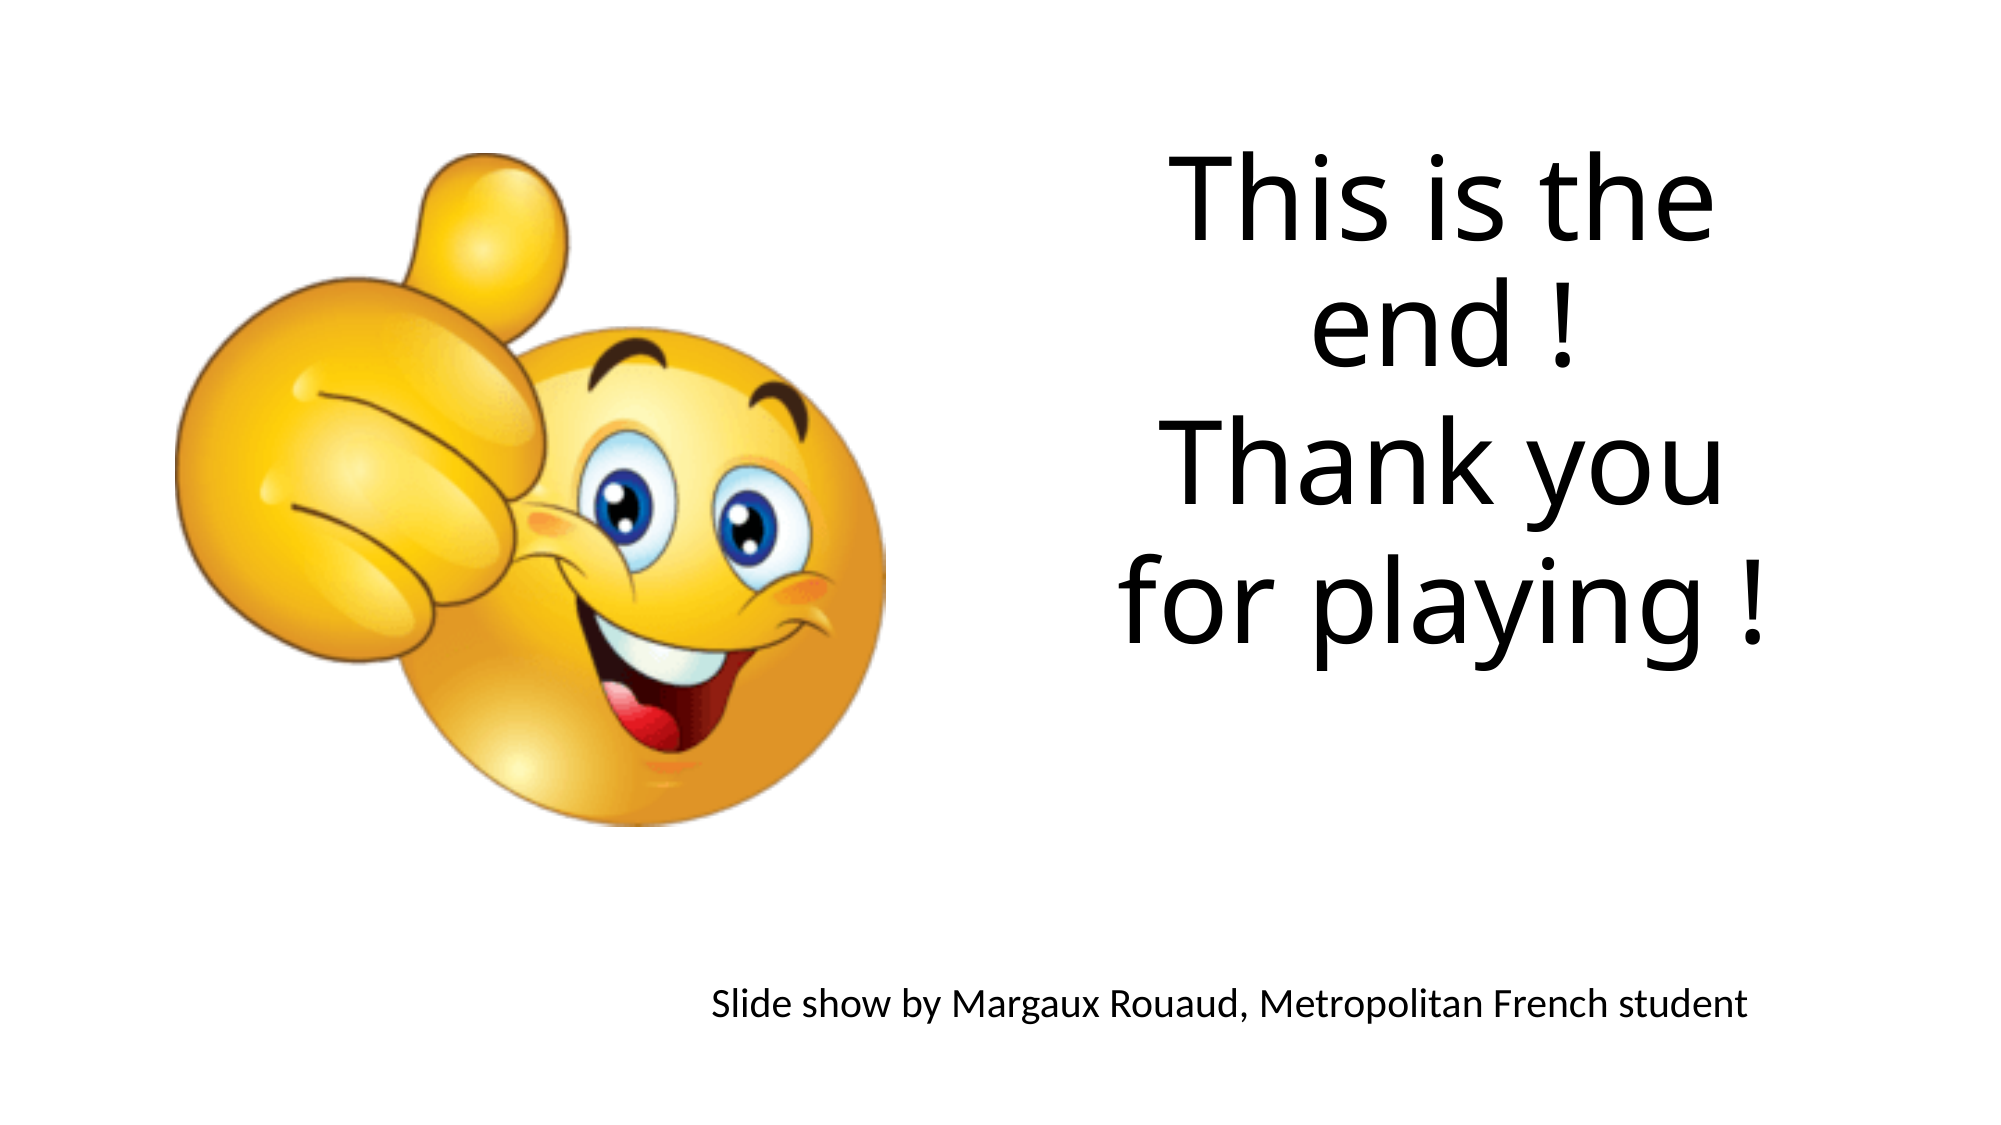

This is the end !
 Thank you
for playing !
Slide show by Margaux Rouaud, Metropolitan French student